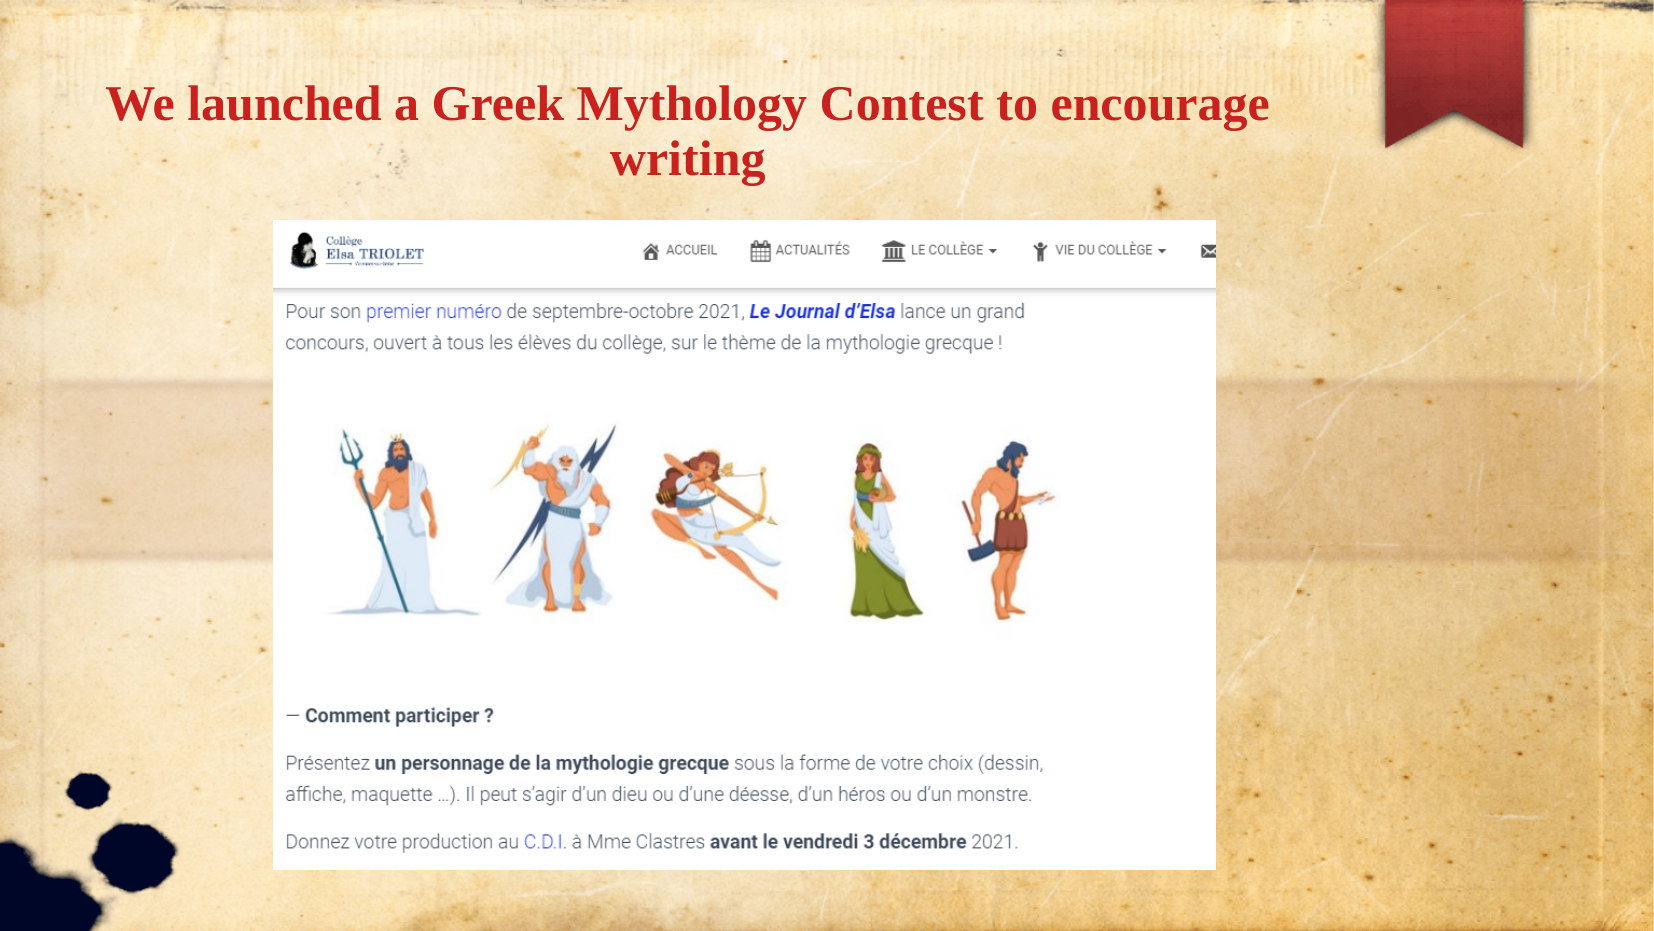

# We launched a Greek Mythology Contest to encourage writing